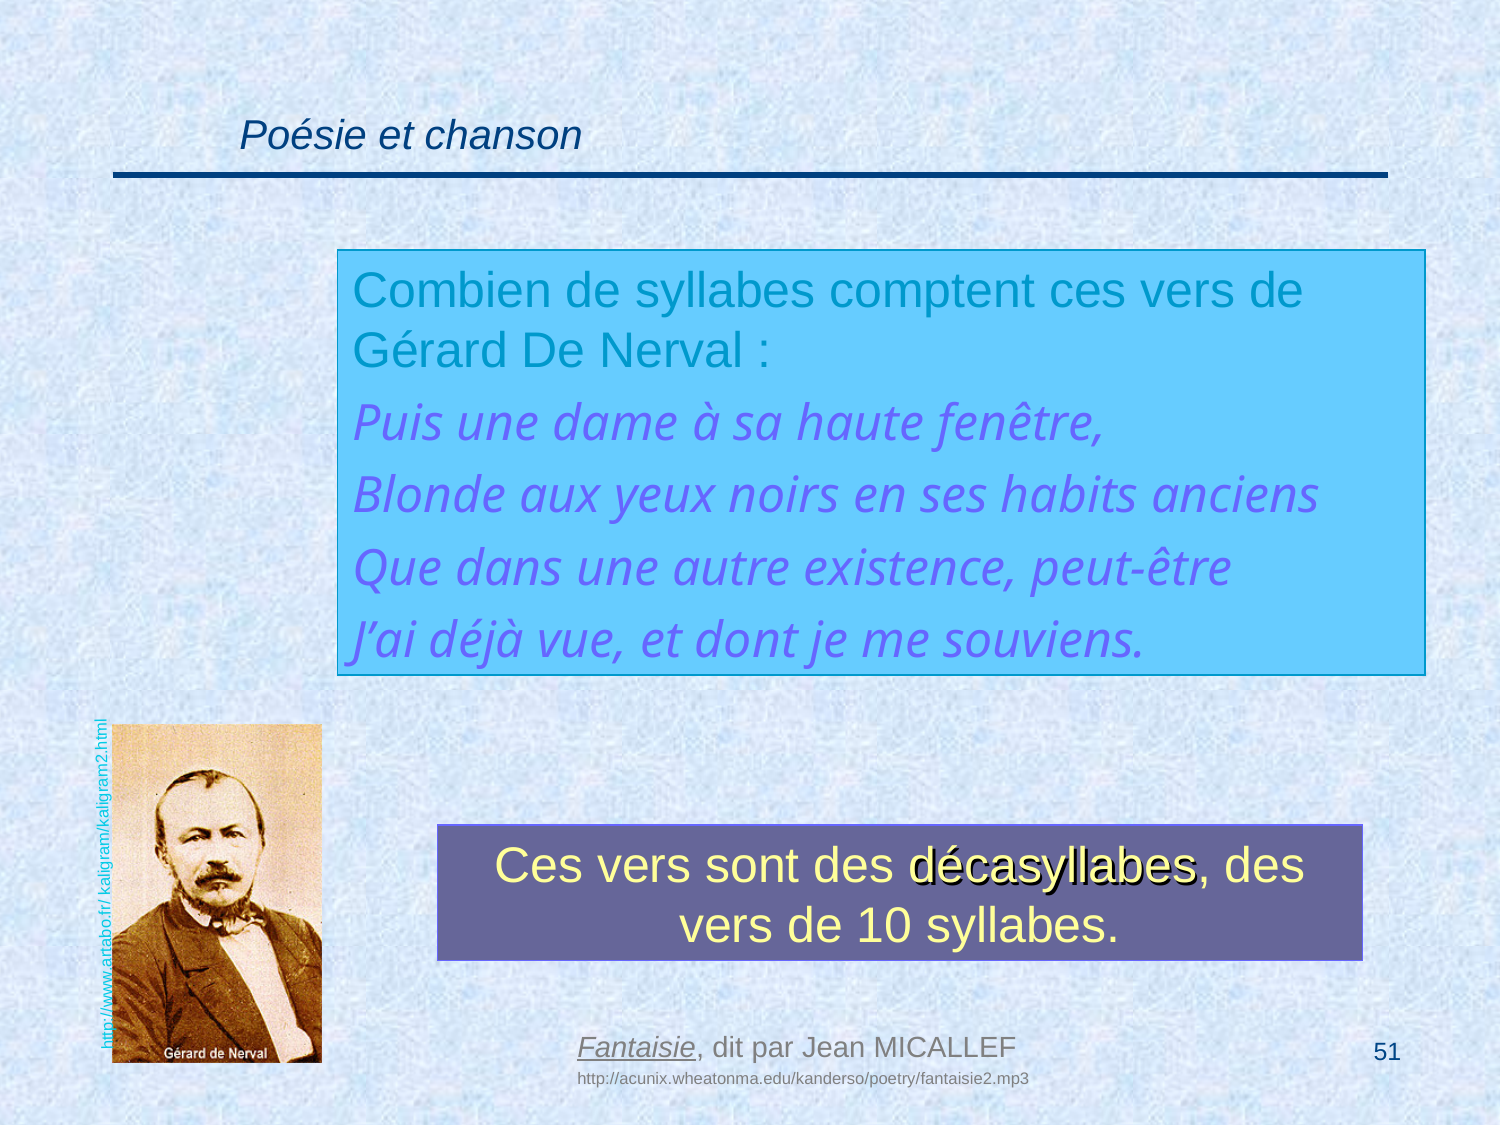

Poésie et chanson
Combien de syllabes comptent ces vers de Gérard De Nerval :
Puis une dame à sa haute fenêtre,
Blonde aux yeux noirs en ses habits anciens
Que dans une autre existence, peut-être
J’ai déjà vue, et dont je me souviens.
http://www.artabo.fr/ kaligram/kaligram2.html
Ces vers sont des décasyllabes, des vers de 10 syllabes.
Fantaisie, dit par Jean MICALLEF http://acunix.wheatonma.edu/kanderso/poetry/fantaisie2.mp3
51